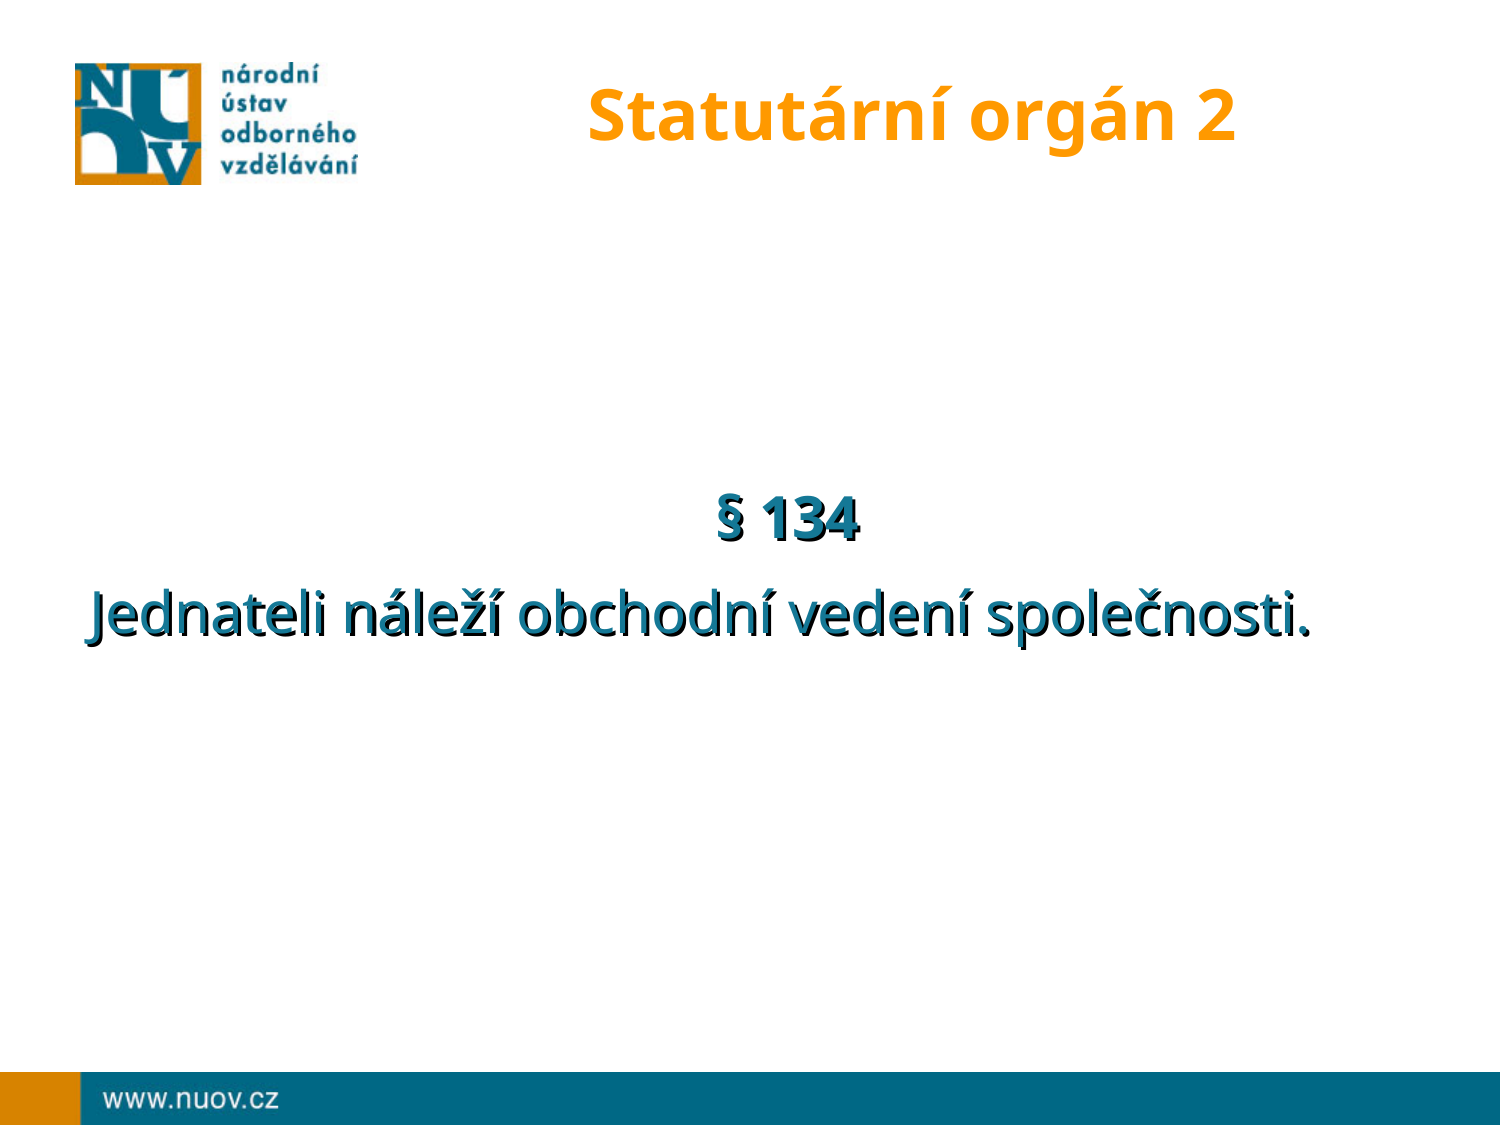

# Statutární orgán 2
§ 134
Jednateli náleží obchodní vedení společnosti.